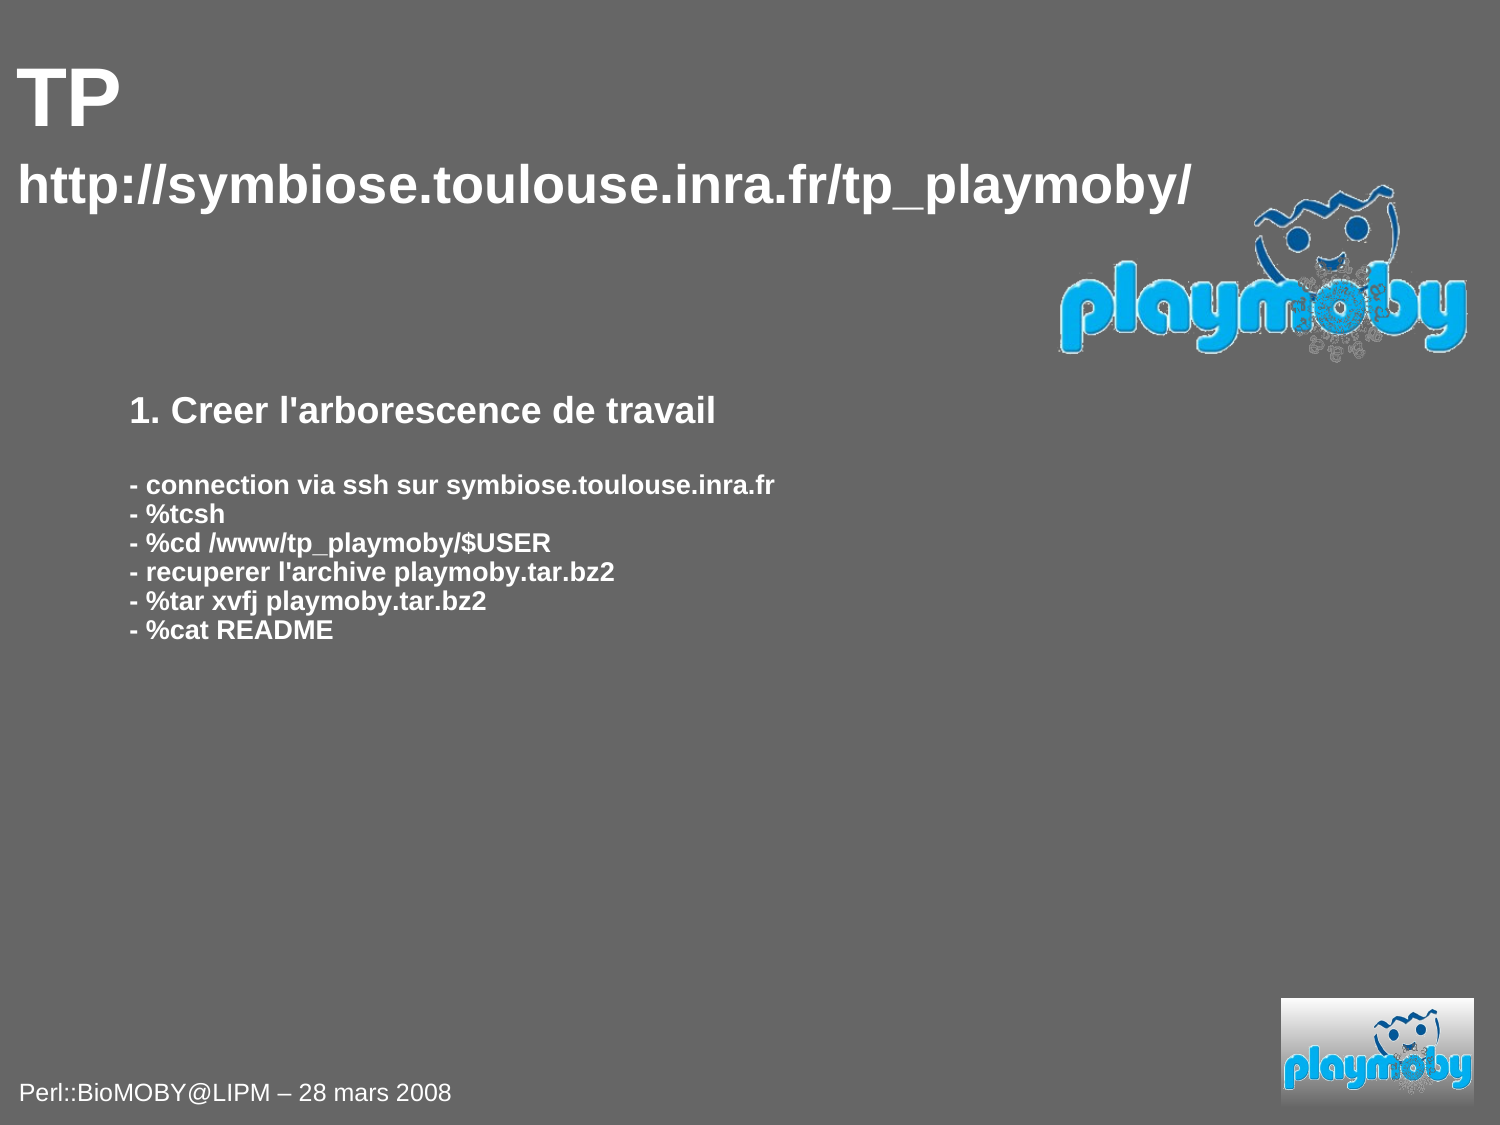

TP
http://symbiose.toulouse.inra.fr/tp_playmoby/
1. Creer l'arborescence de travail
- connection via ssh sur symbiose.toulouse.inra.fr
- %tcsh
- %cd /www/tp_playmoby/$USER
- recuperer l'archive playmoby.tar.bz2
- %tar xvfj playmoby.tar.bz2
- %cat README